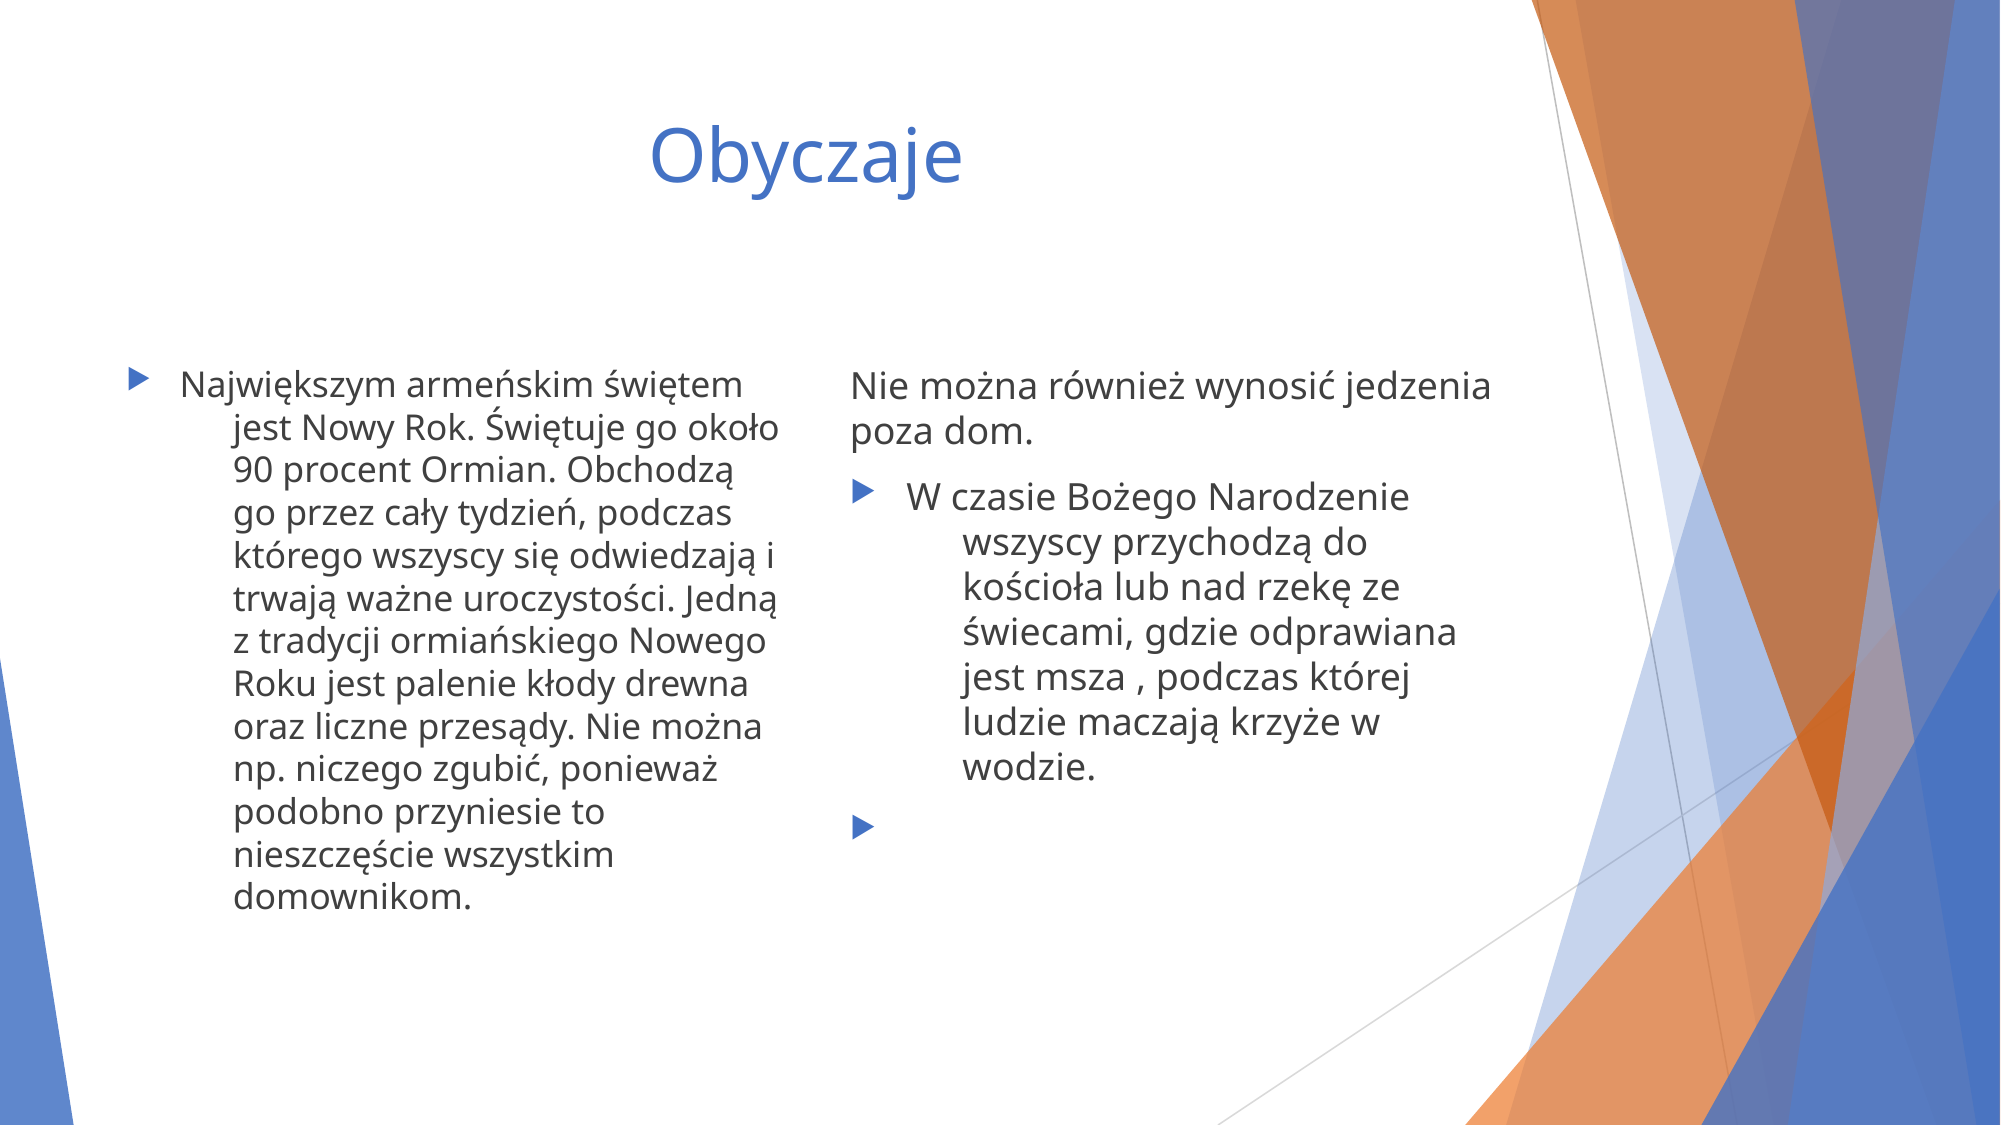

# Obyczaje
Największym armeńskim świętem jest Nowy Rok. Świętuje go około 90 procent Ormian. Obchodzą go przez cały tydzień, podczas którego wszyscy się odwiedzają i trwają ważne uroczystości. Jedną z tradycji ormiańskiego Nowego Roku jest palenie kłody drewna oraz liczne przesądy. Nie można np. niczego zgubić, ponieważ podobno przyniesie to nieszczęście wszystkim domownikom.
Nie można również wynosić jedzenia poza dom.
W czasie Bożego Narodzenie wszyscy przychodzą do kościoła lub nad rzekę ze świecami, gdzie odprawiana jest msza , podczas której ludzie maczają krzyże w wodzie.